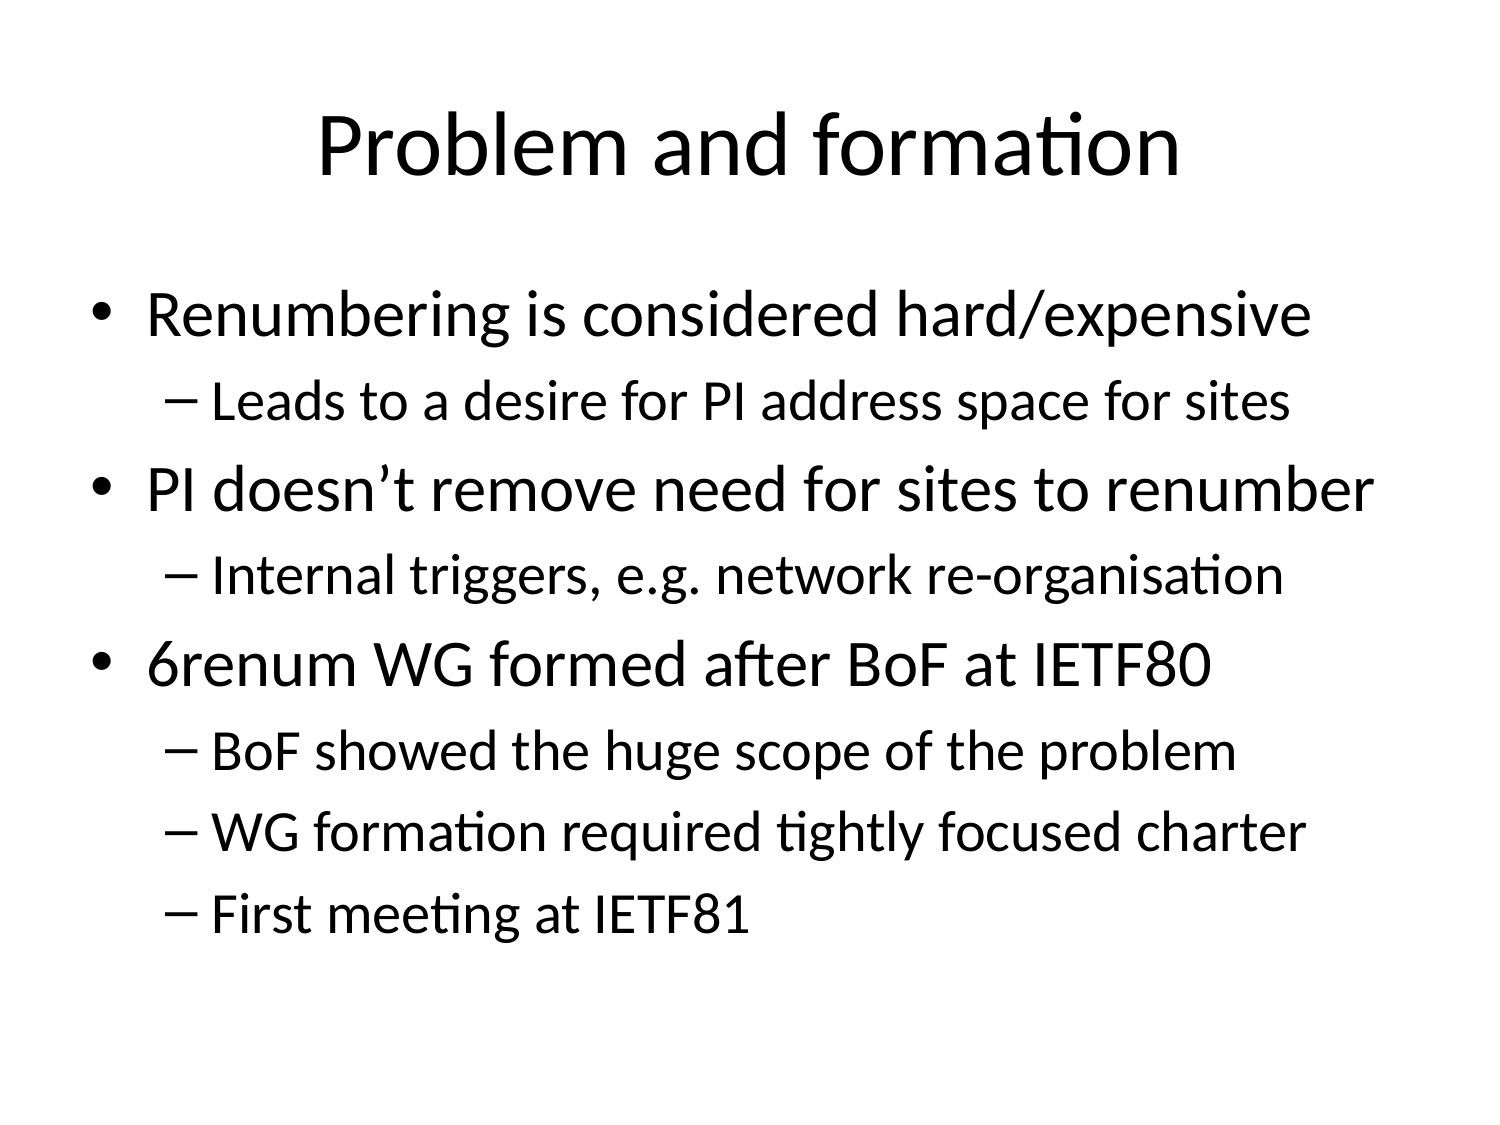

# Problem and formation
Renumbering is considered hard/expensive
Leads to a desire for PI address space for sites
PI doesn’t remove need for sites to renumber
Internal triggers, e.g. network re-organisation
6renum WG formed after BoF at IETF80
BoF showed the huge scope of the problem
WG formation required tightly focused charter
First meeting at IETF81